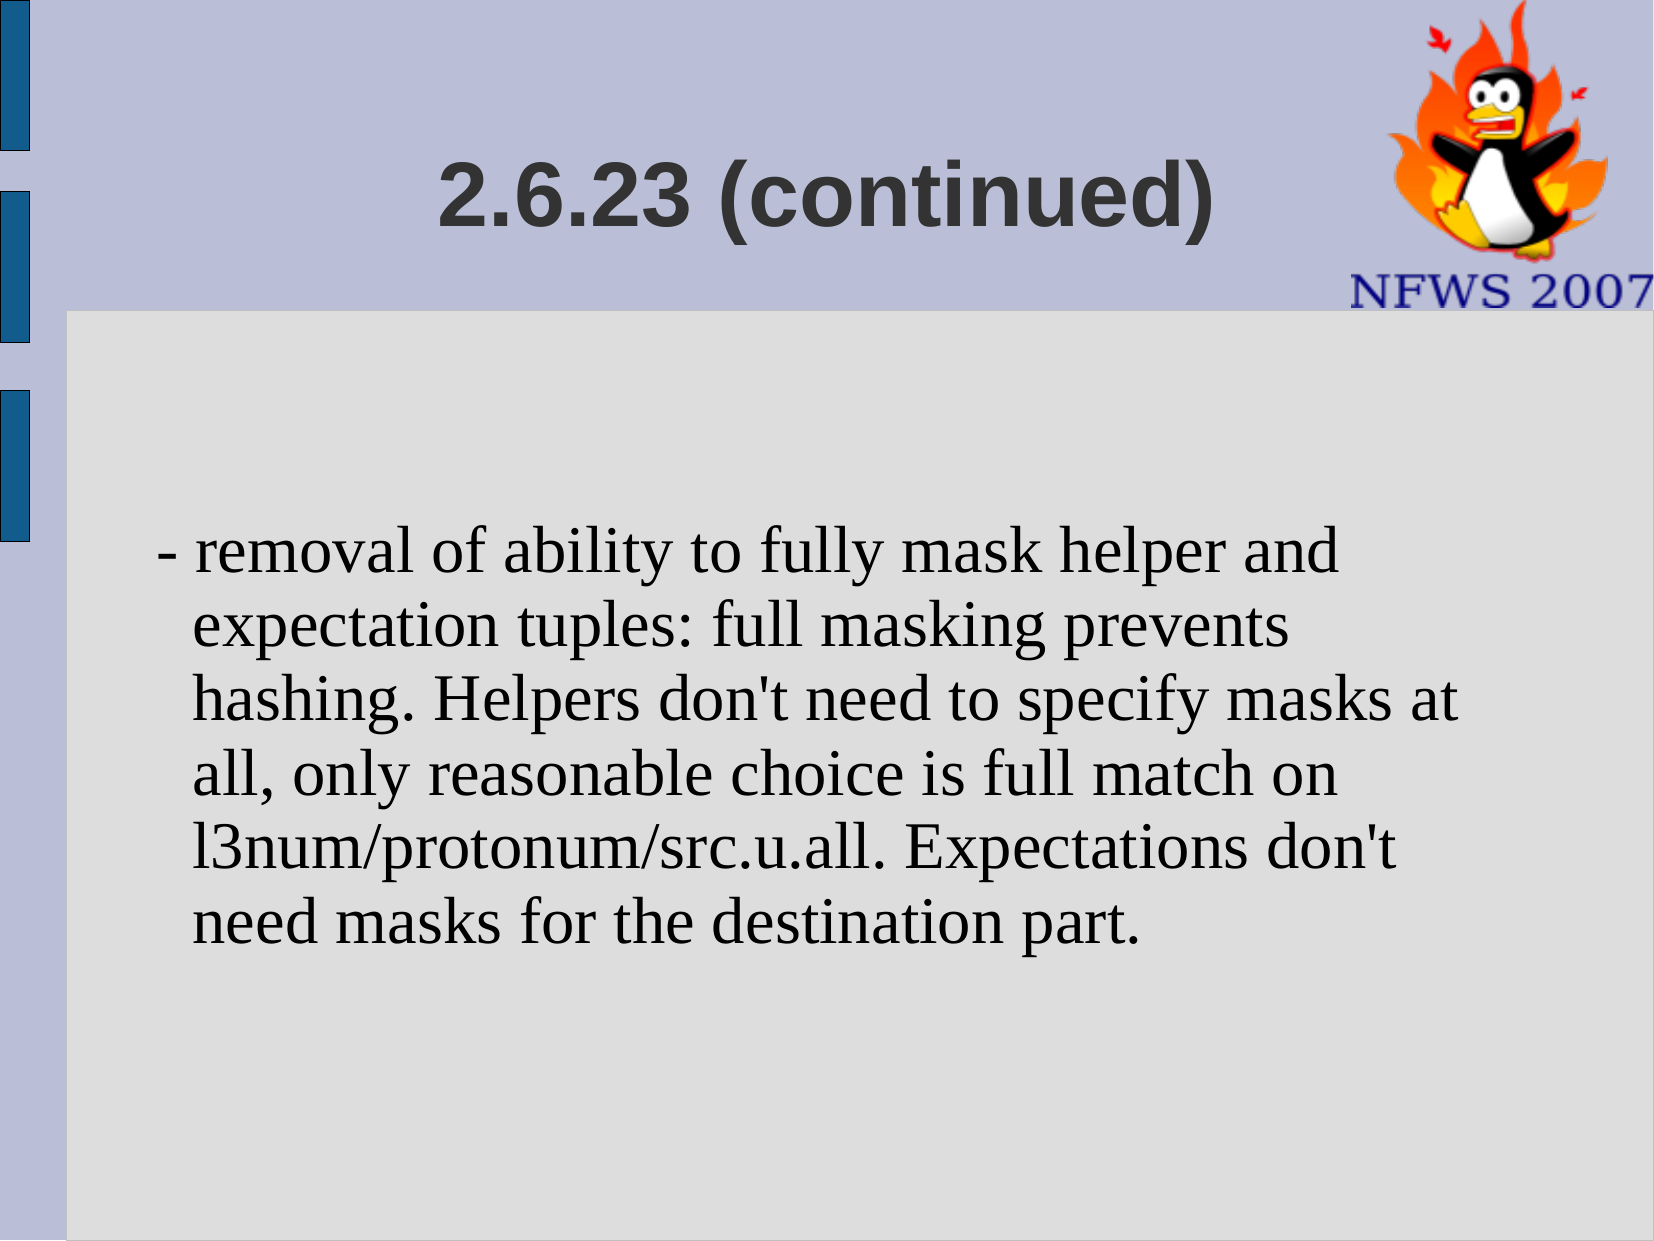

# 2.6.23 (continued)
- removal of ability to fully mask helper and expectation tuples: full masking prevents hashing. Helpers don't need to specify masks at all, only reasonable choice is full match on l3num/protonum/src.u.all. Expectations don't need masks for the destination part.